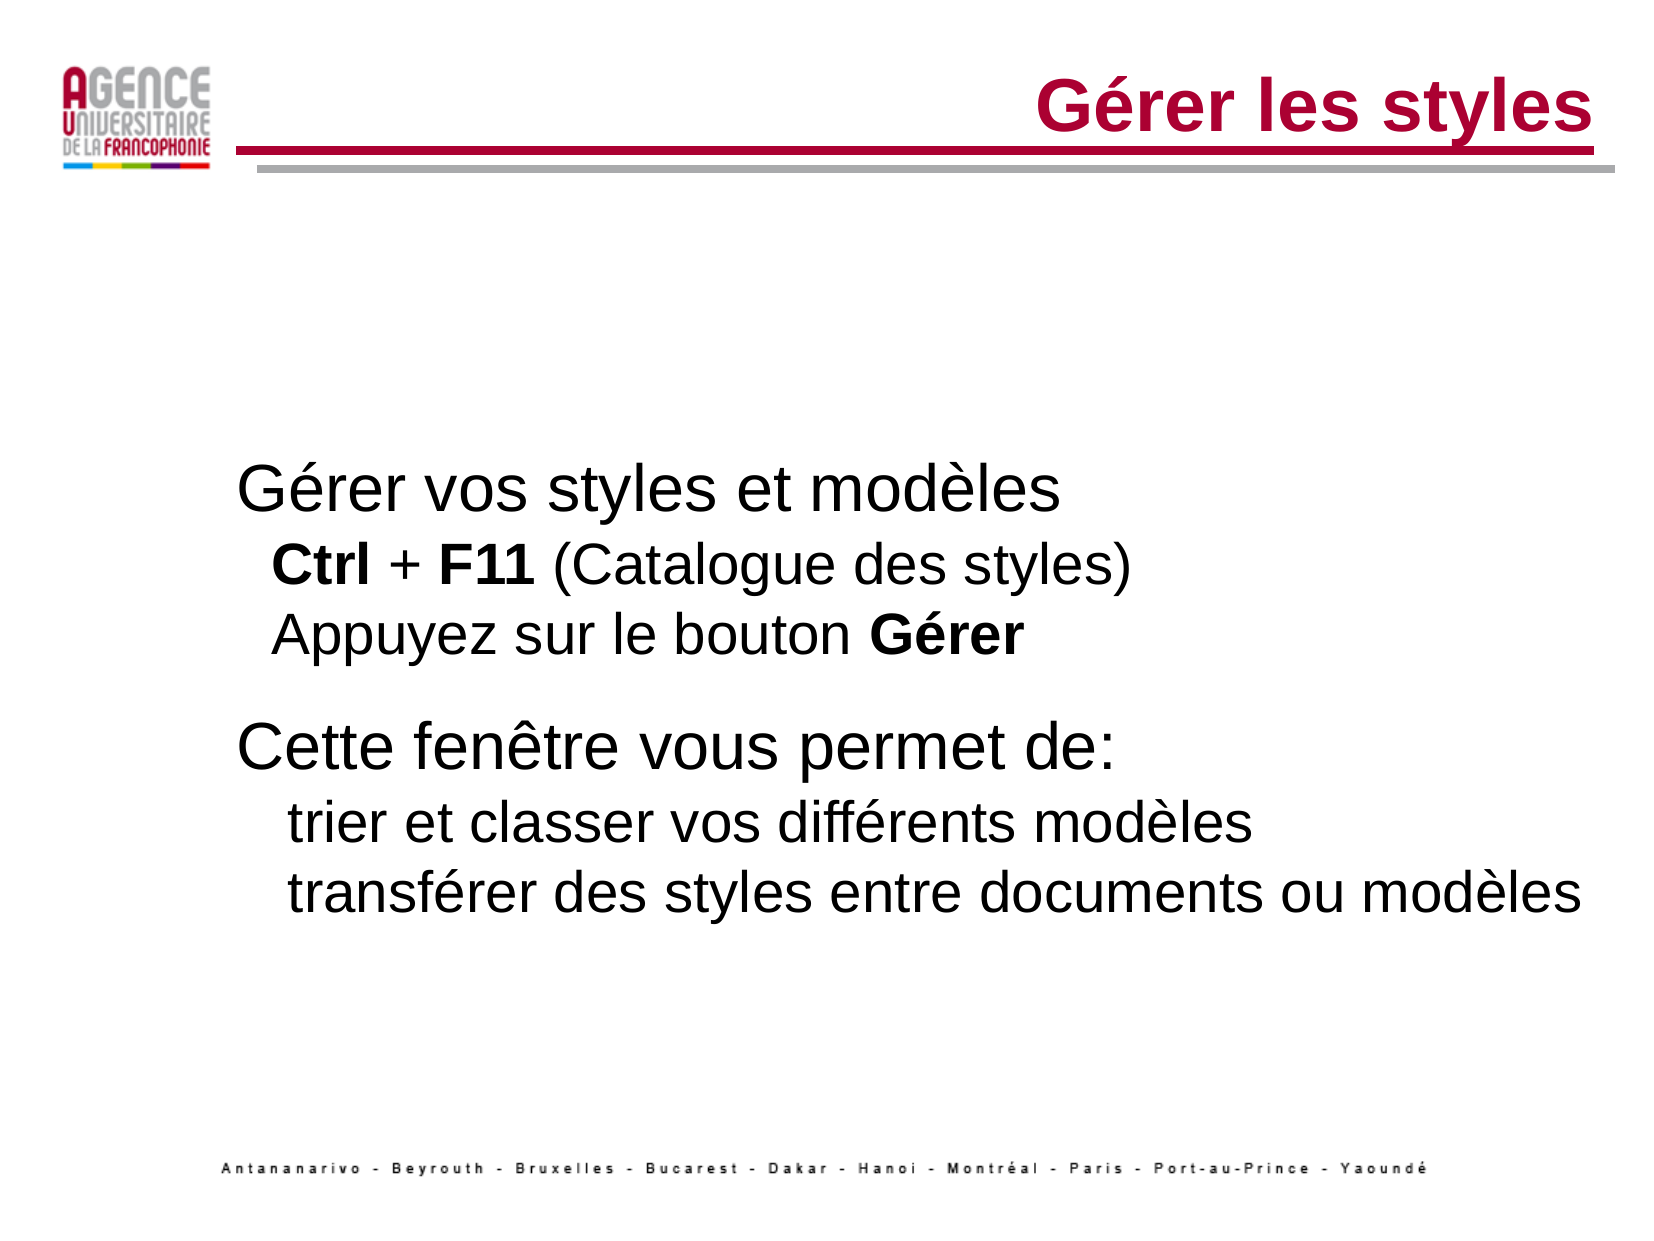

# Gérer les styles
Gérer vos styles et modèles
Ctrl + F11 (Catalogue des styles)
Appuyez sur le bouton Gérer
Cette fenêtre vous permet de:
 trier et classer vos différents modèles
 transférer des styles entre documents ou modèles